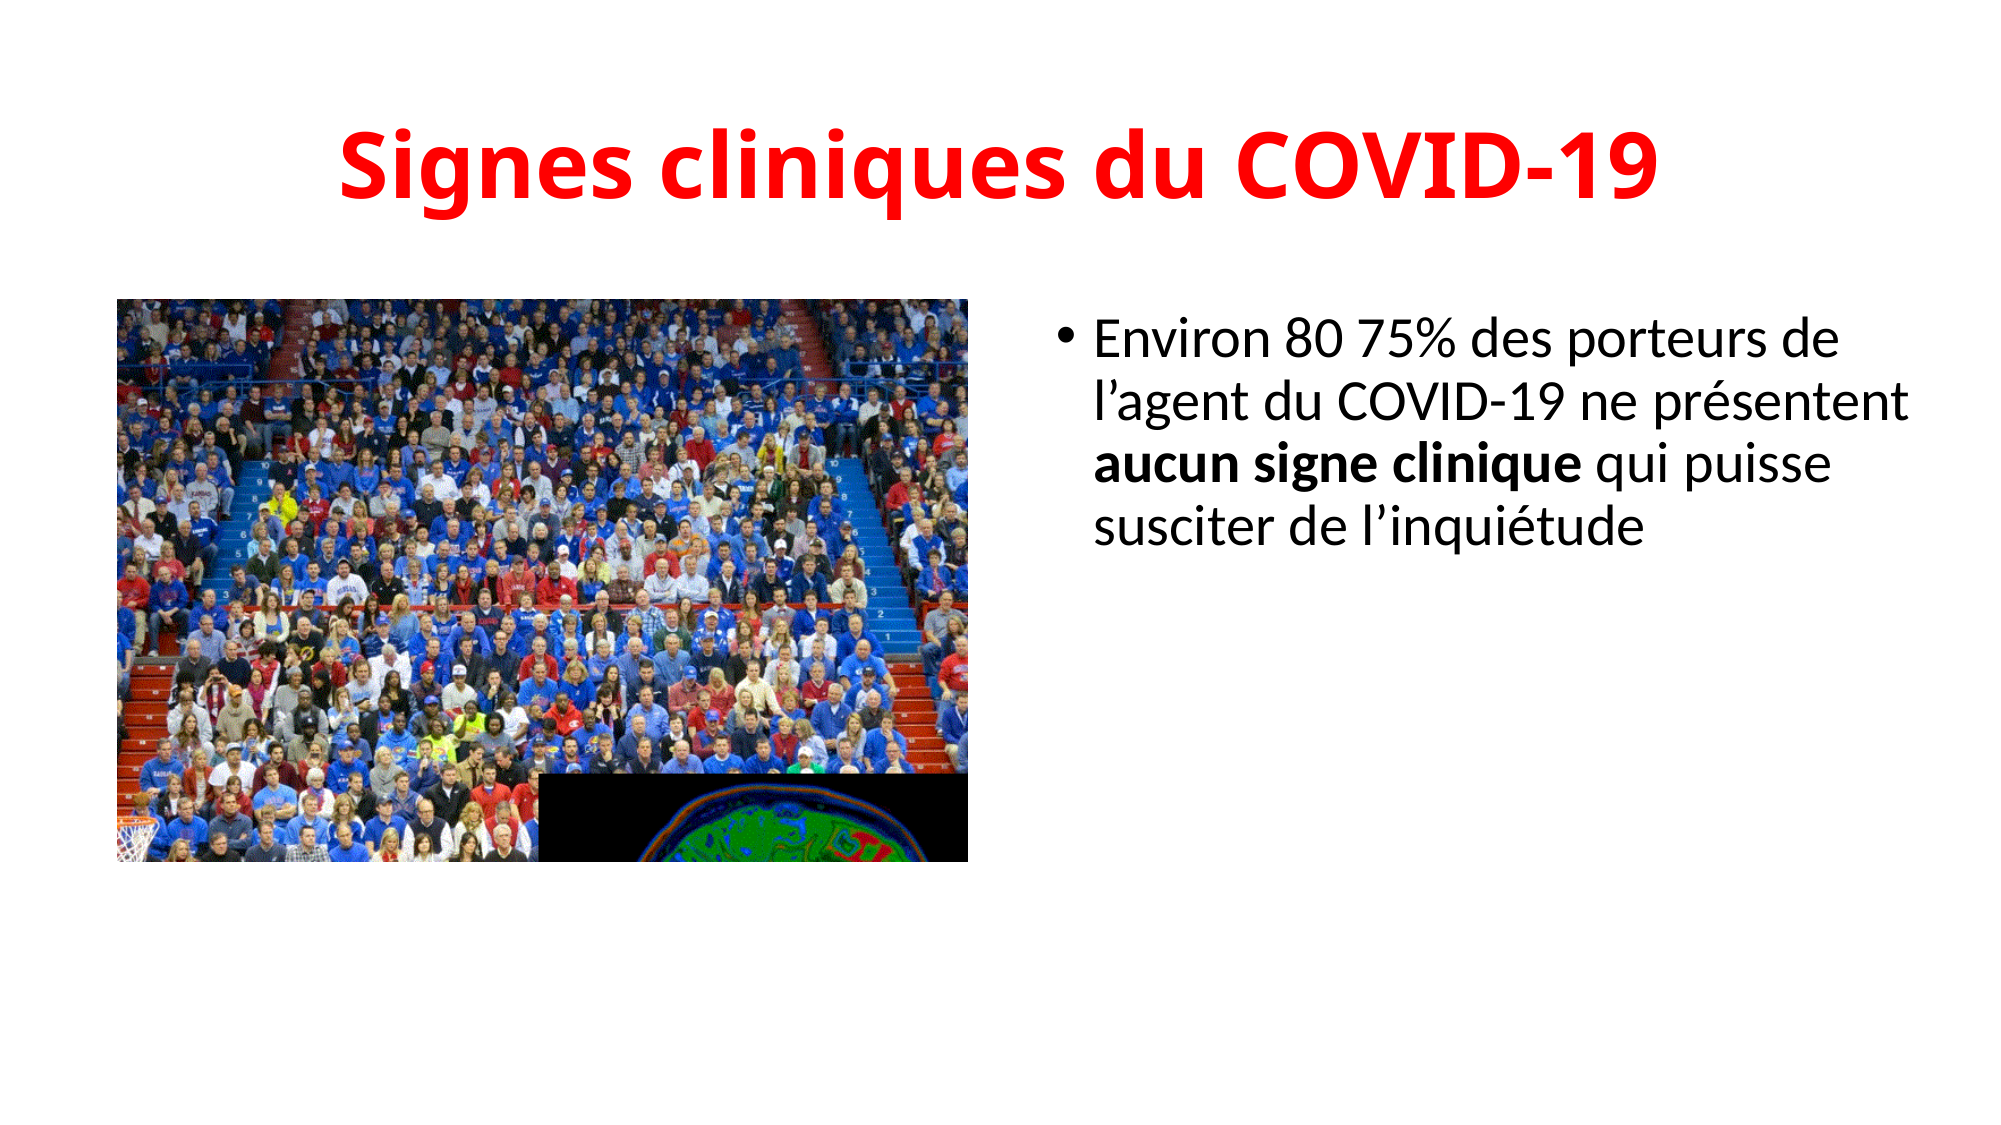

# Signes cliniques du COVID-19
Environ 80 75% des porteurs de l’agent du COVID-19 ne présentent aucun signe clinique qui puisse susciter de l’inquiétude